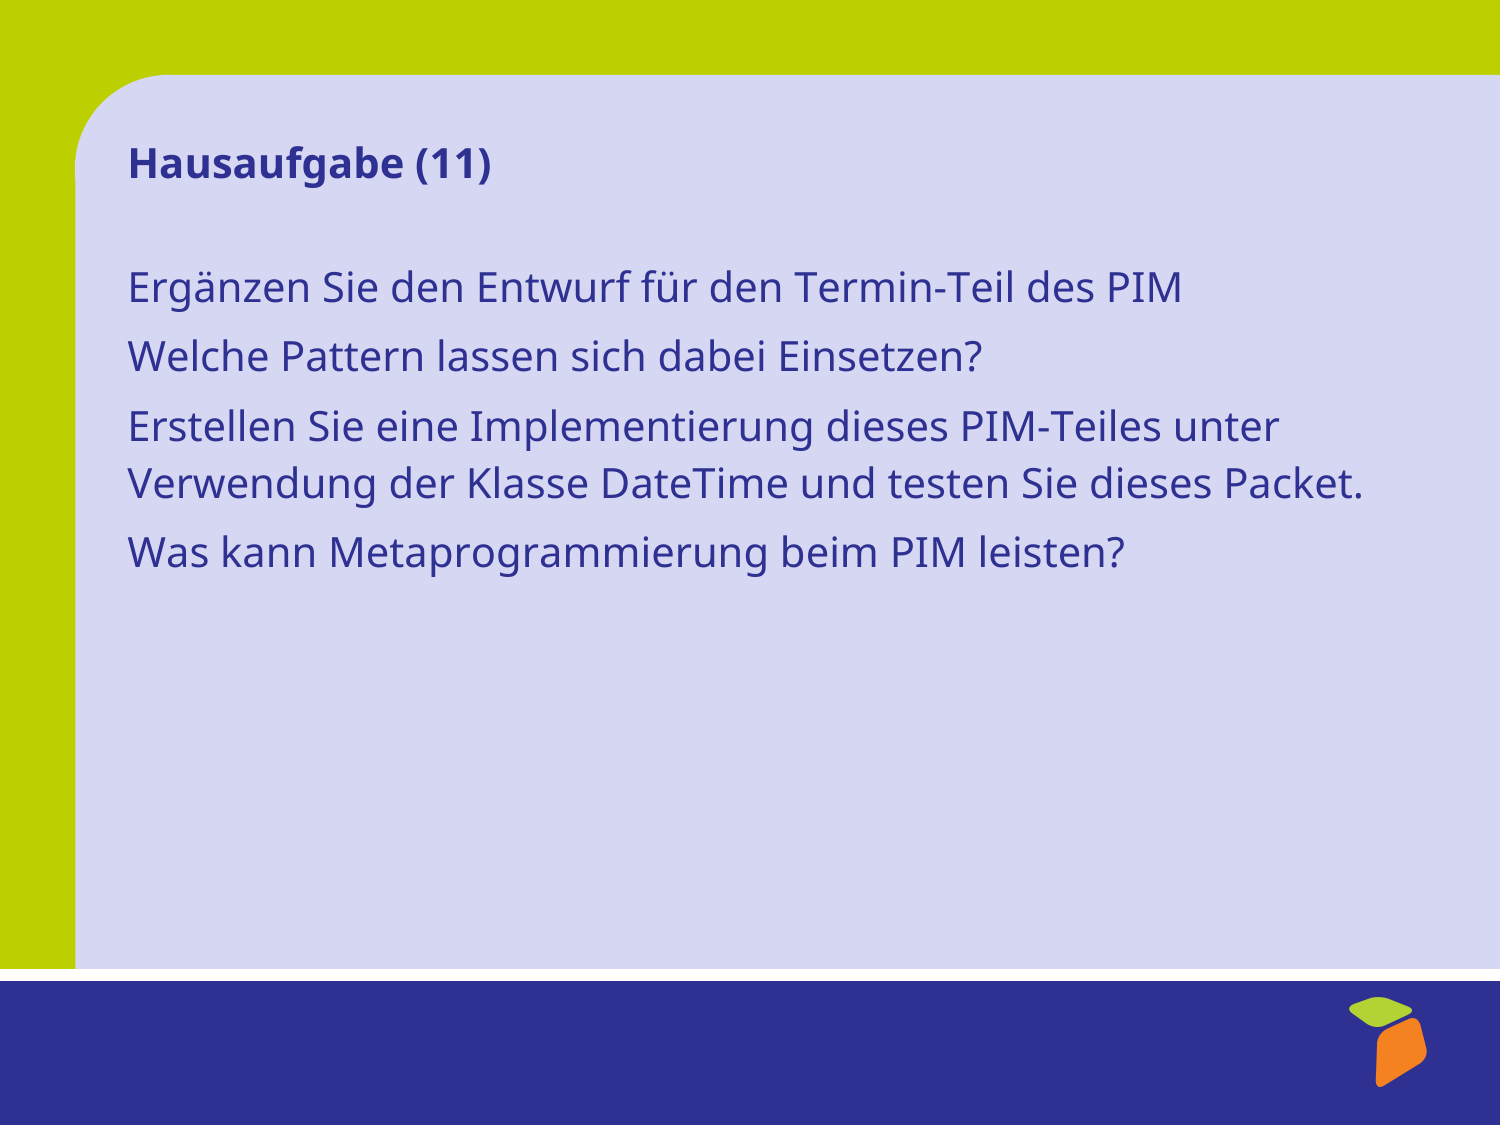

# Hausaufgabe (11)
Ergänzen Sie den Entwurf für den Termin-Teil des PIM
Welche Pattern lassen sich dabei Einsetzen?
Erstellen Sie eine Implementierung dieses PIM-Teiles unter Verwendung der Klasse DateTime und testen Sie dieses Packet.
Was kann Metaprogrammierung beim PIM leisten?